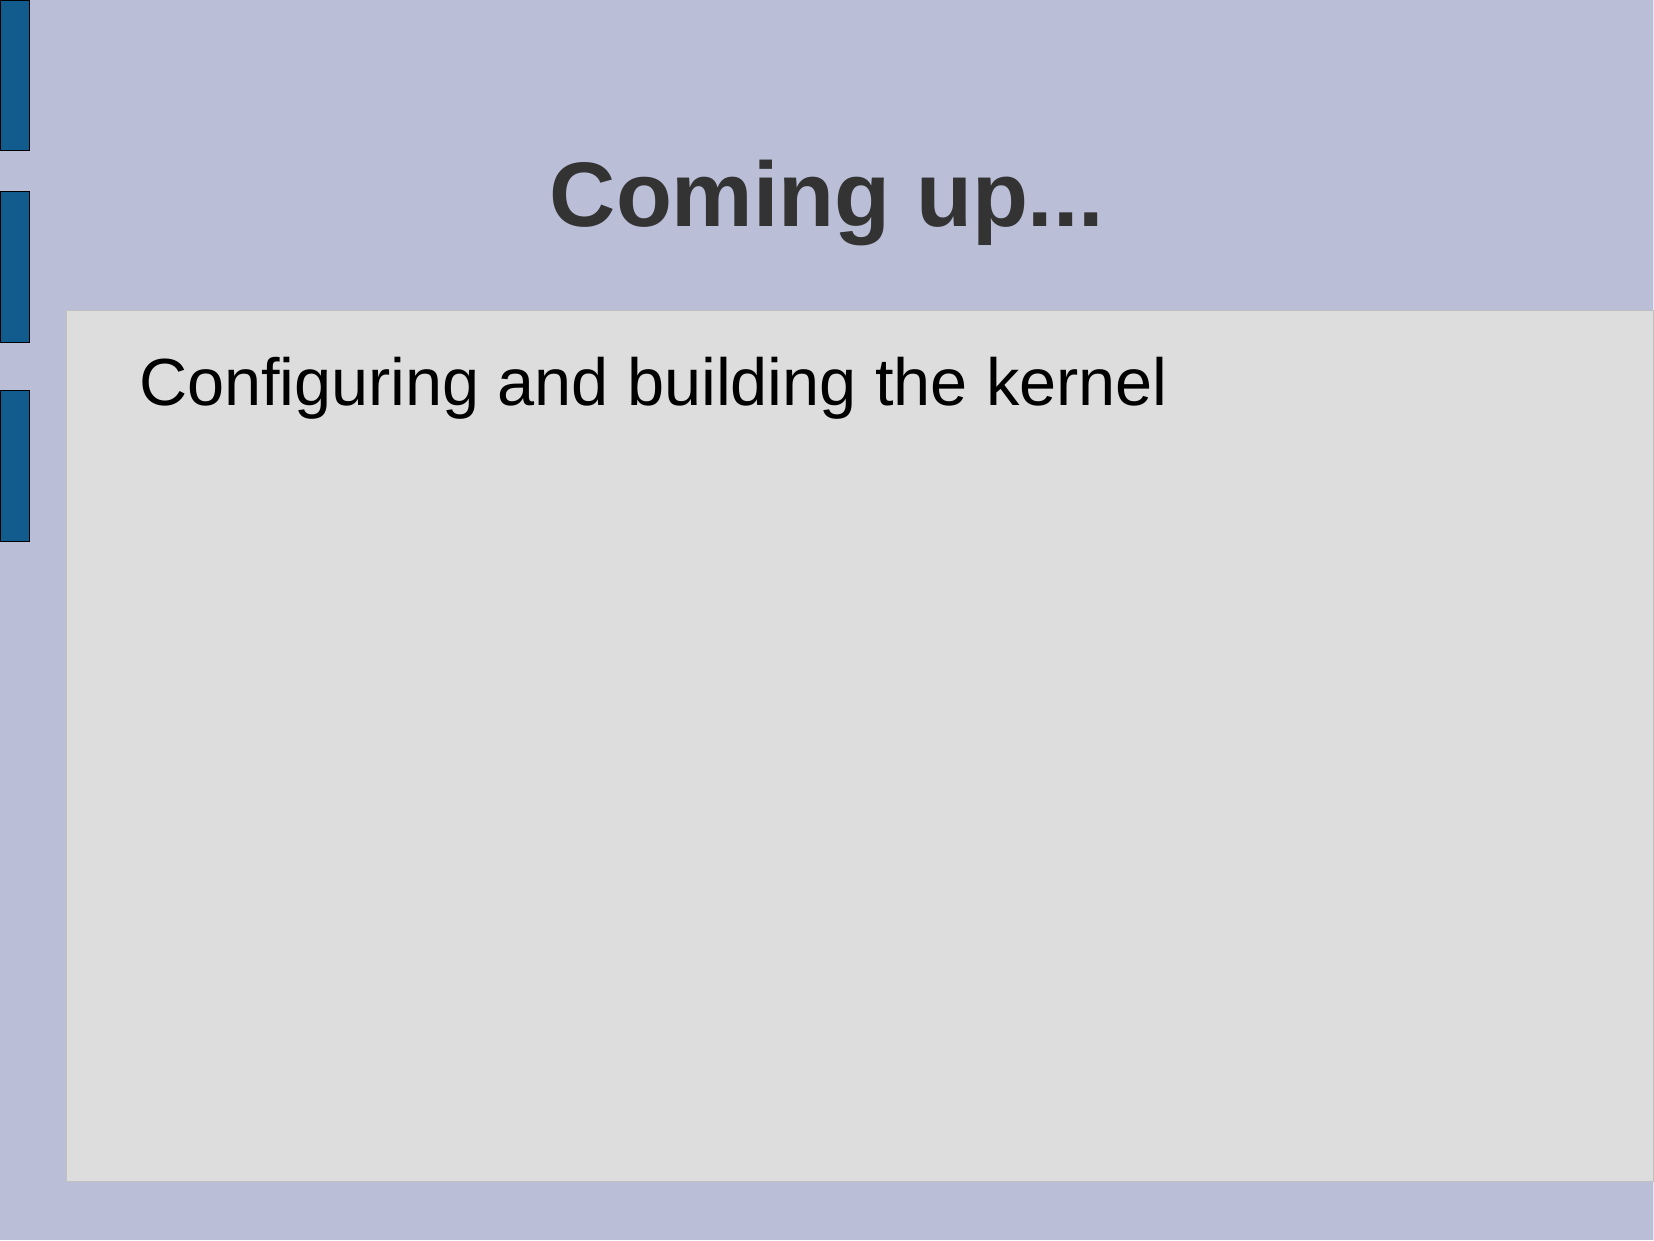

# Coming up...
Configuring and building the kernel